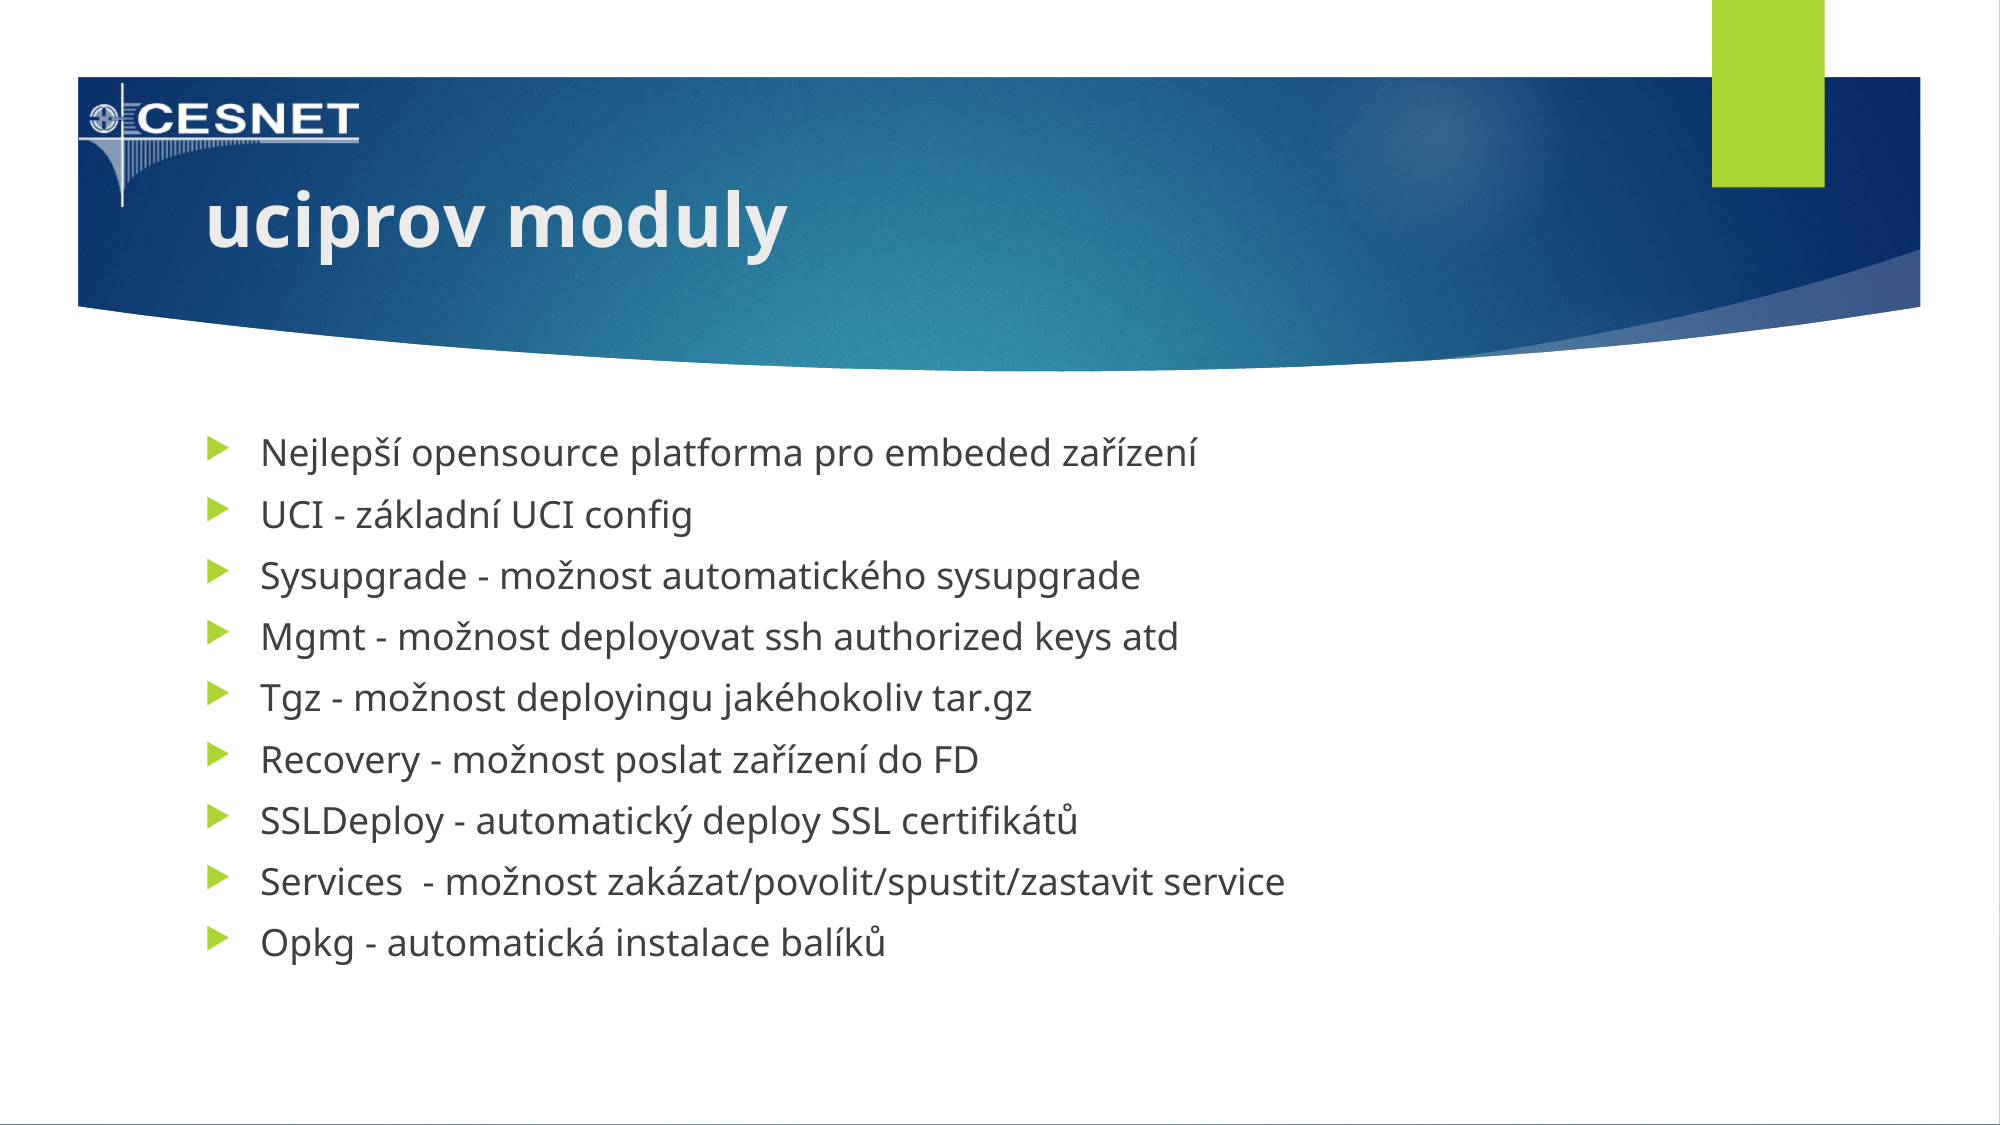

uciprov moduly
Nejlepší opensource platforma pro embeded zařízení
UCI - základní UCI config
Sysupgrade - možnost automatického sysupgrade
Mgmt - možnost deployovat ssh authorized keys atd
Tgz - možnost deployingu jakéhokoliv tar.gz
Recovery - možnost poslat zařízení do FD
SSLDeploy - automatický deploy SSL certifikátů
Services - možnost zakázat/povolit/spustit/zastavit service
Opkg - automatická instalace balíků